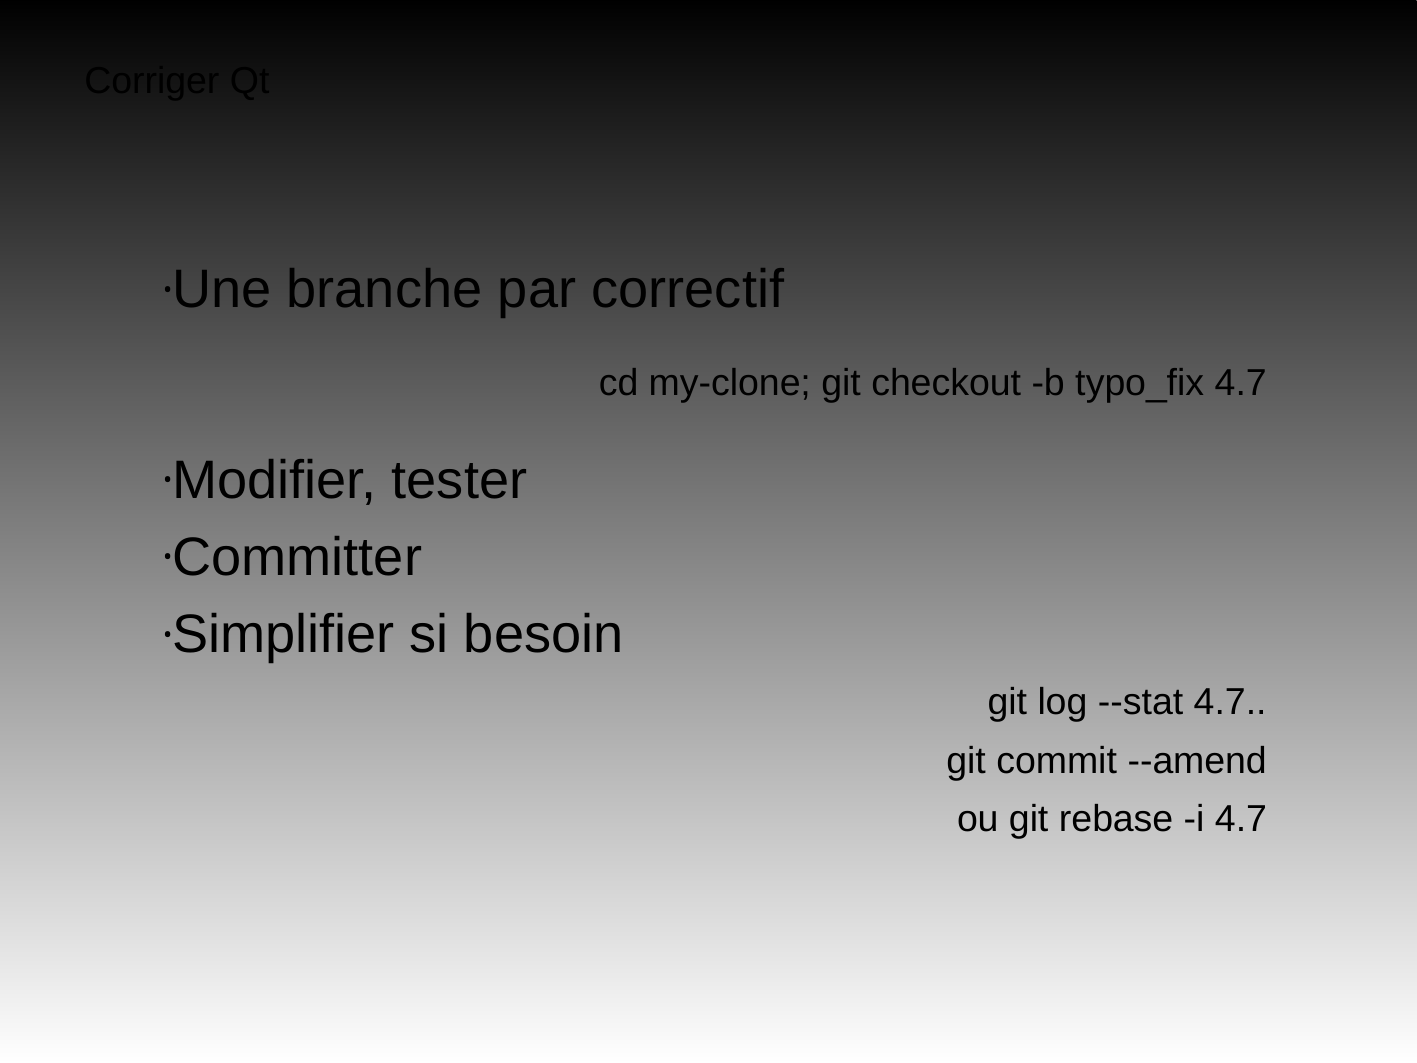

Corriger Qt
Une branche par correctif
cd my-clone; git checkout -b typo_fix 4.7
Modifier, tester
Committer
Simplifier si besoin
git log --stat 4.7..
git commit --amend
ou git rebase -i 4.7